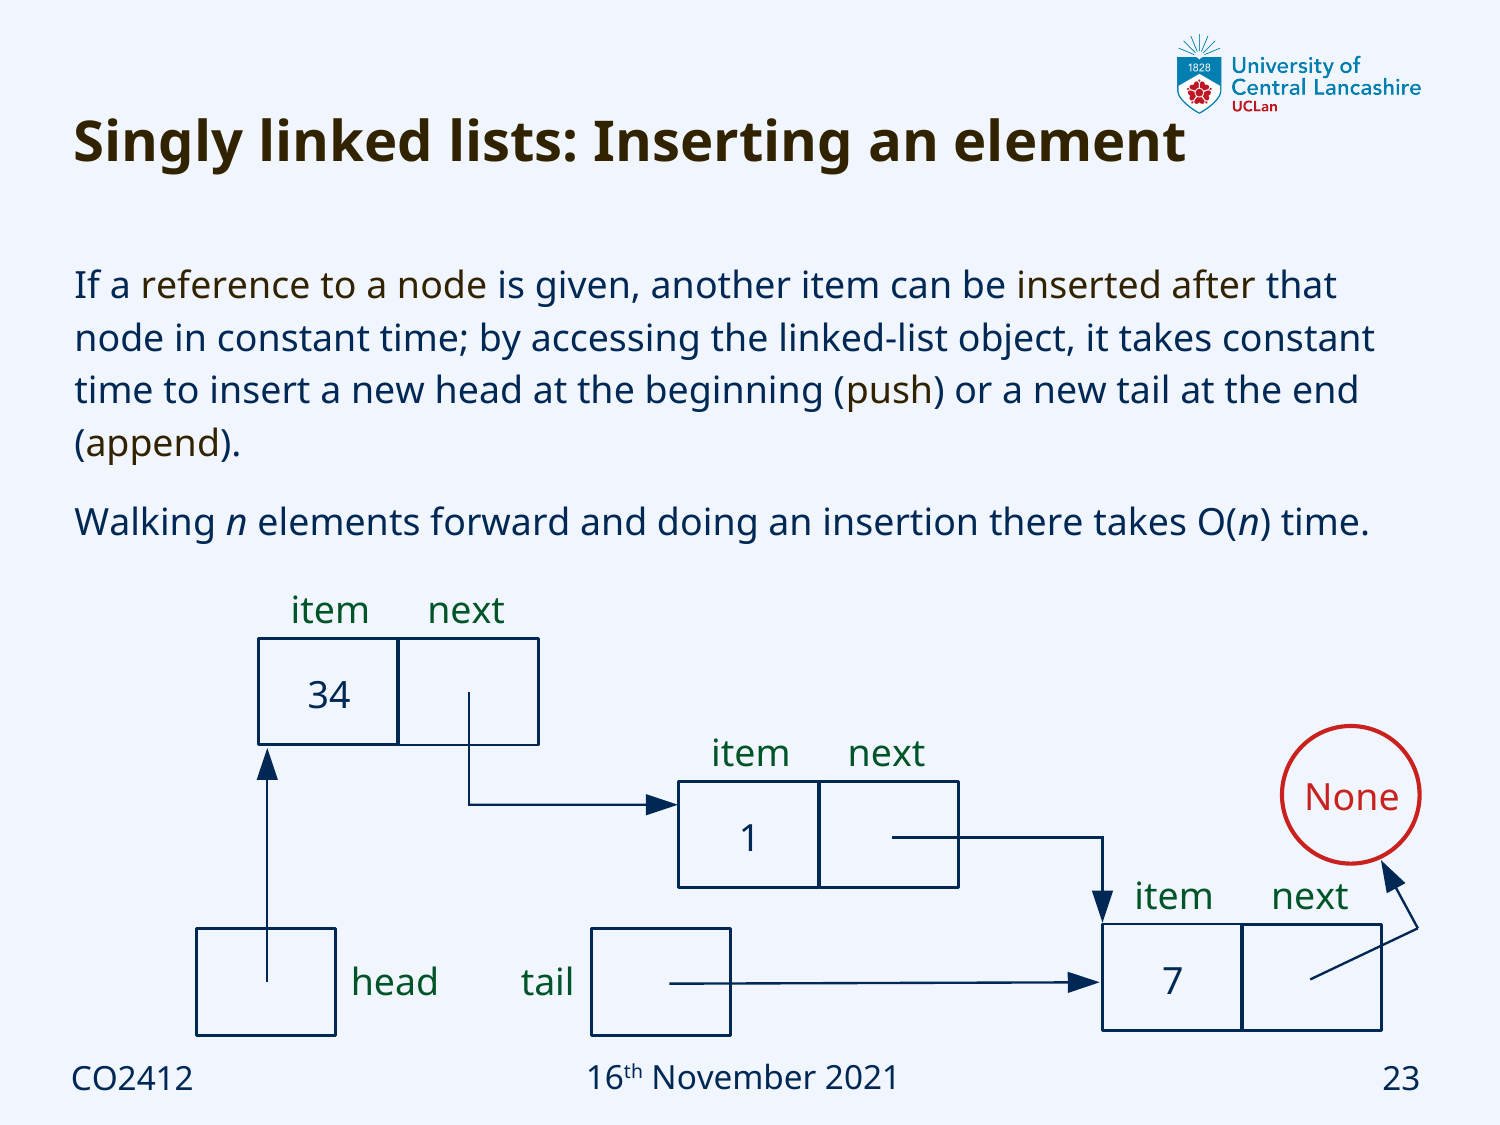

# Singly linked lists: Inserting an element
If a reference to a node is given, another item can be inserted after that node in constant time; by accessing the linked-list object, it takes constant time to insert a new head at the beginning (push) or a new tail at the end (append).
Walking n elements forward and doing an insertion there takes O(n) time.
item
next
34
item
next
None
1
item
next
7
head
tail